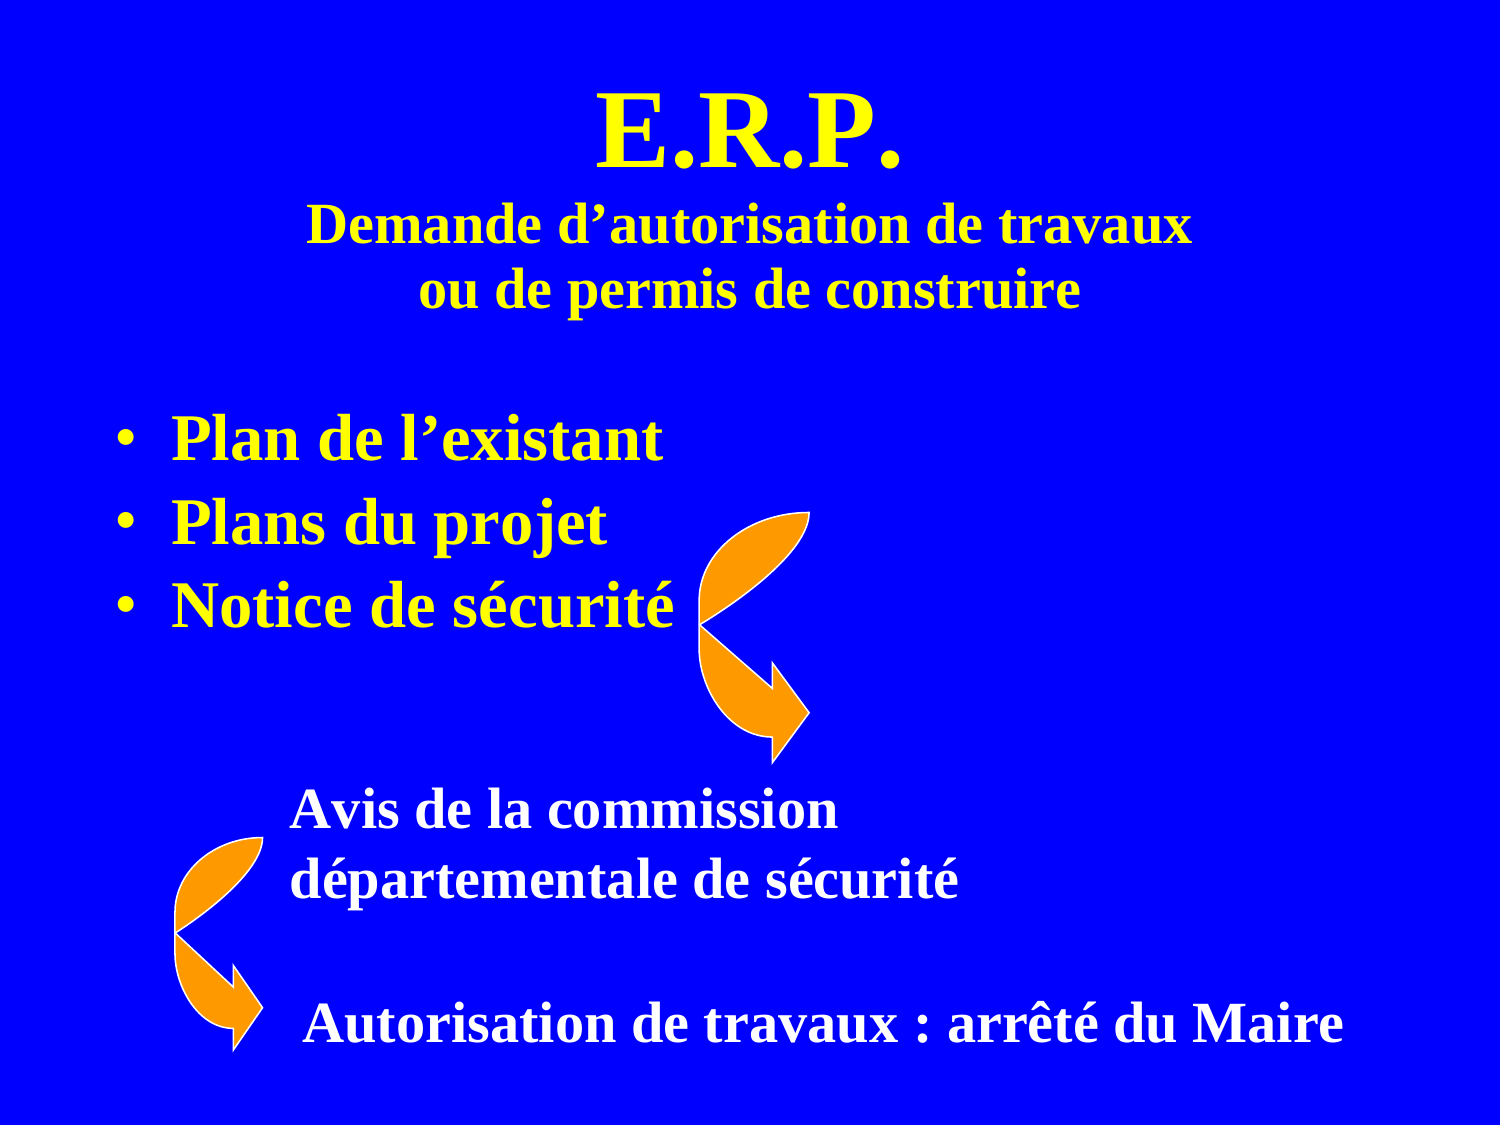

# E.R.P. Demande d’autorisation de travaux ou de permis de construire
Plan de l’existant
Plans du projet
Notice de sécurité
Avis de la commission départementale de sécurité
Autorisation de travaux : arrêté du Maire